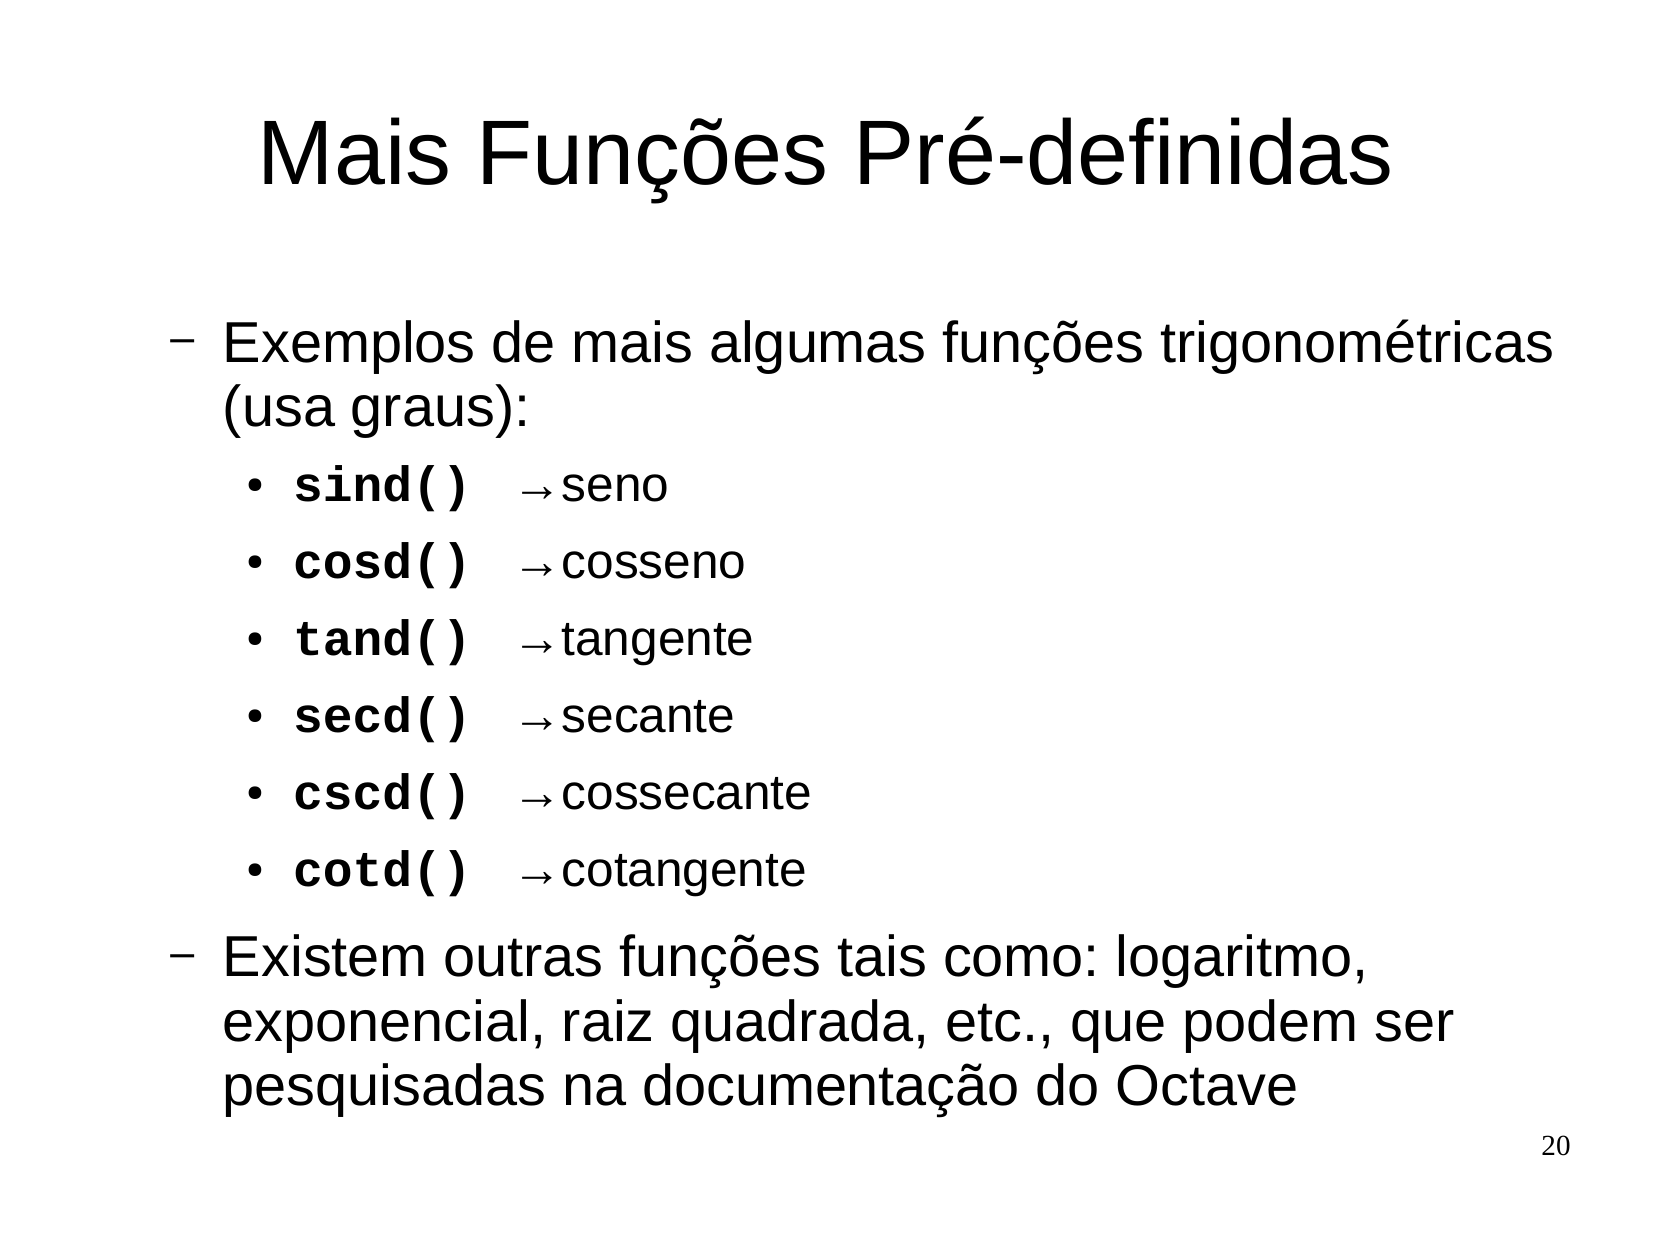

# Mais Funções Pré-definidas
Exemplos de mais algumas funções trigonométricas (usa graus):
sind() 		→seno
cosd() 		→cosseno
tand() 		→tangente
secd() 		→secante
cscd() 		→cossecante
cotd() 		→cotangente
Existem outras funções tais como: logaritmo, exponencial, raiz quadrada, etc., que podem ser pesquisadas na documentação do Octave
20